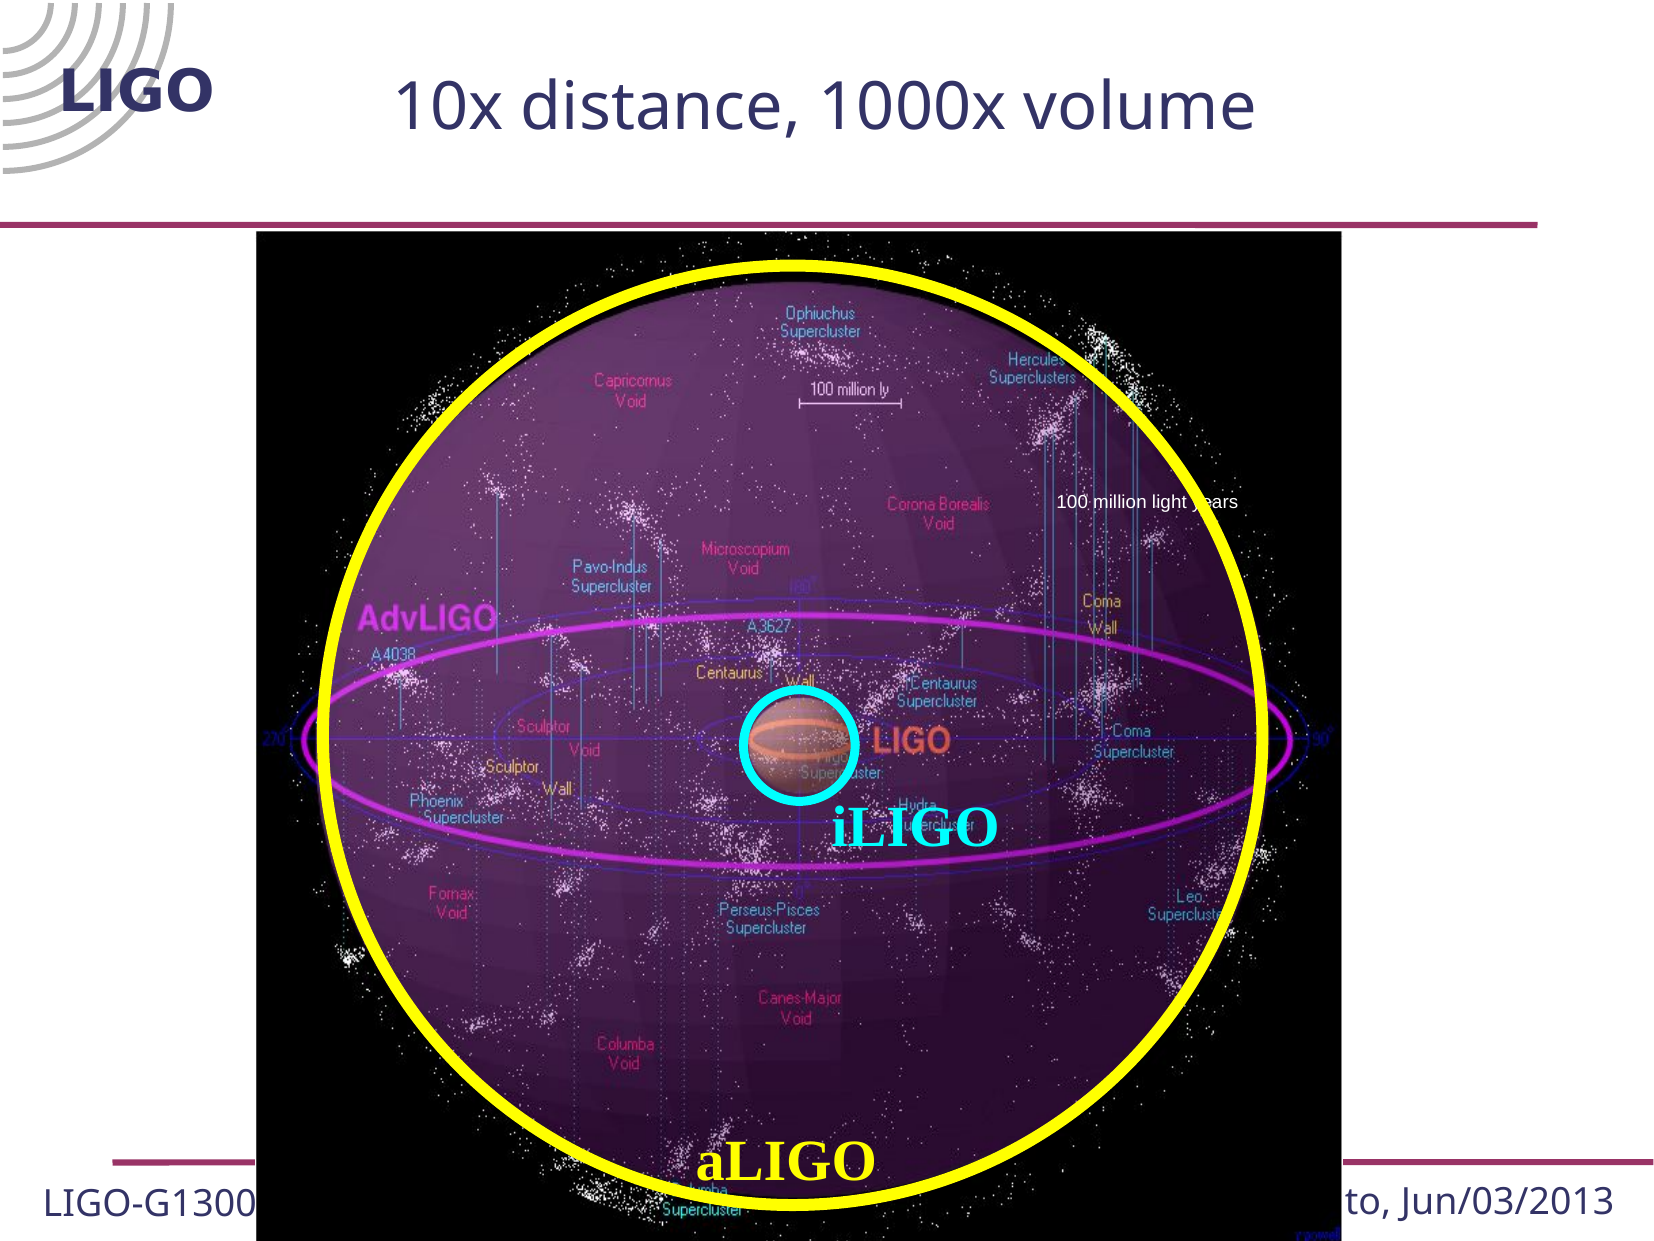

# 10x distance, 1000x volume
100 million light years
iLIGO
aLIGO